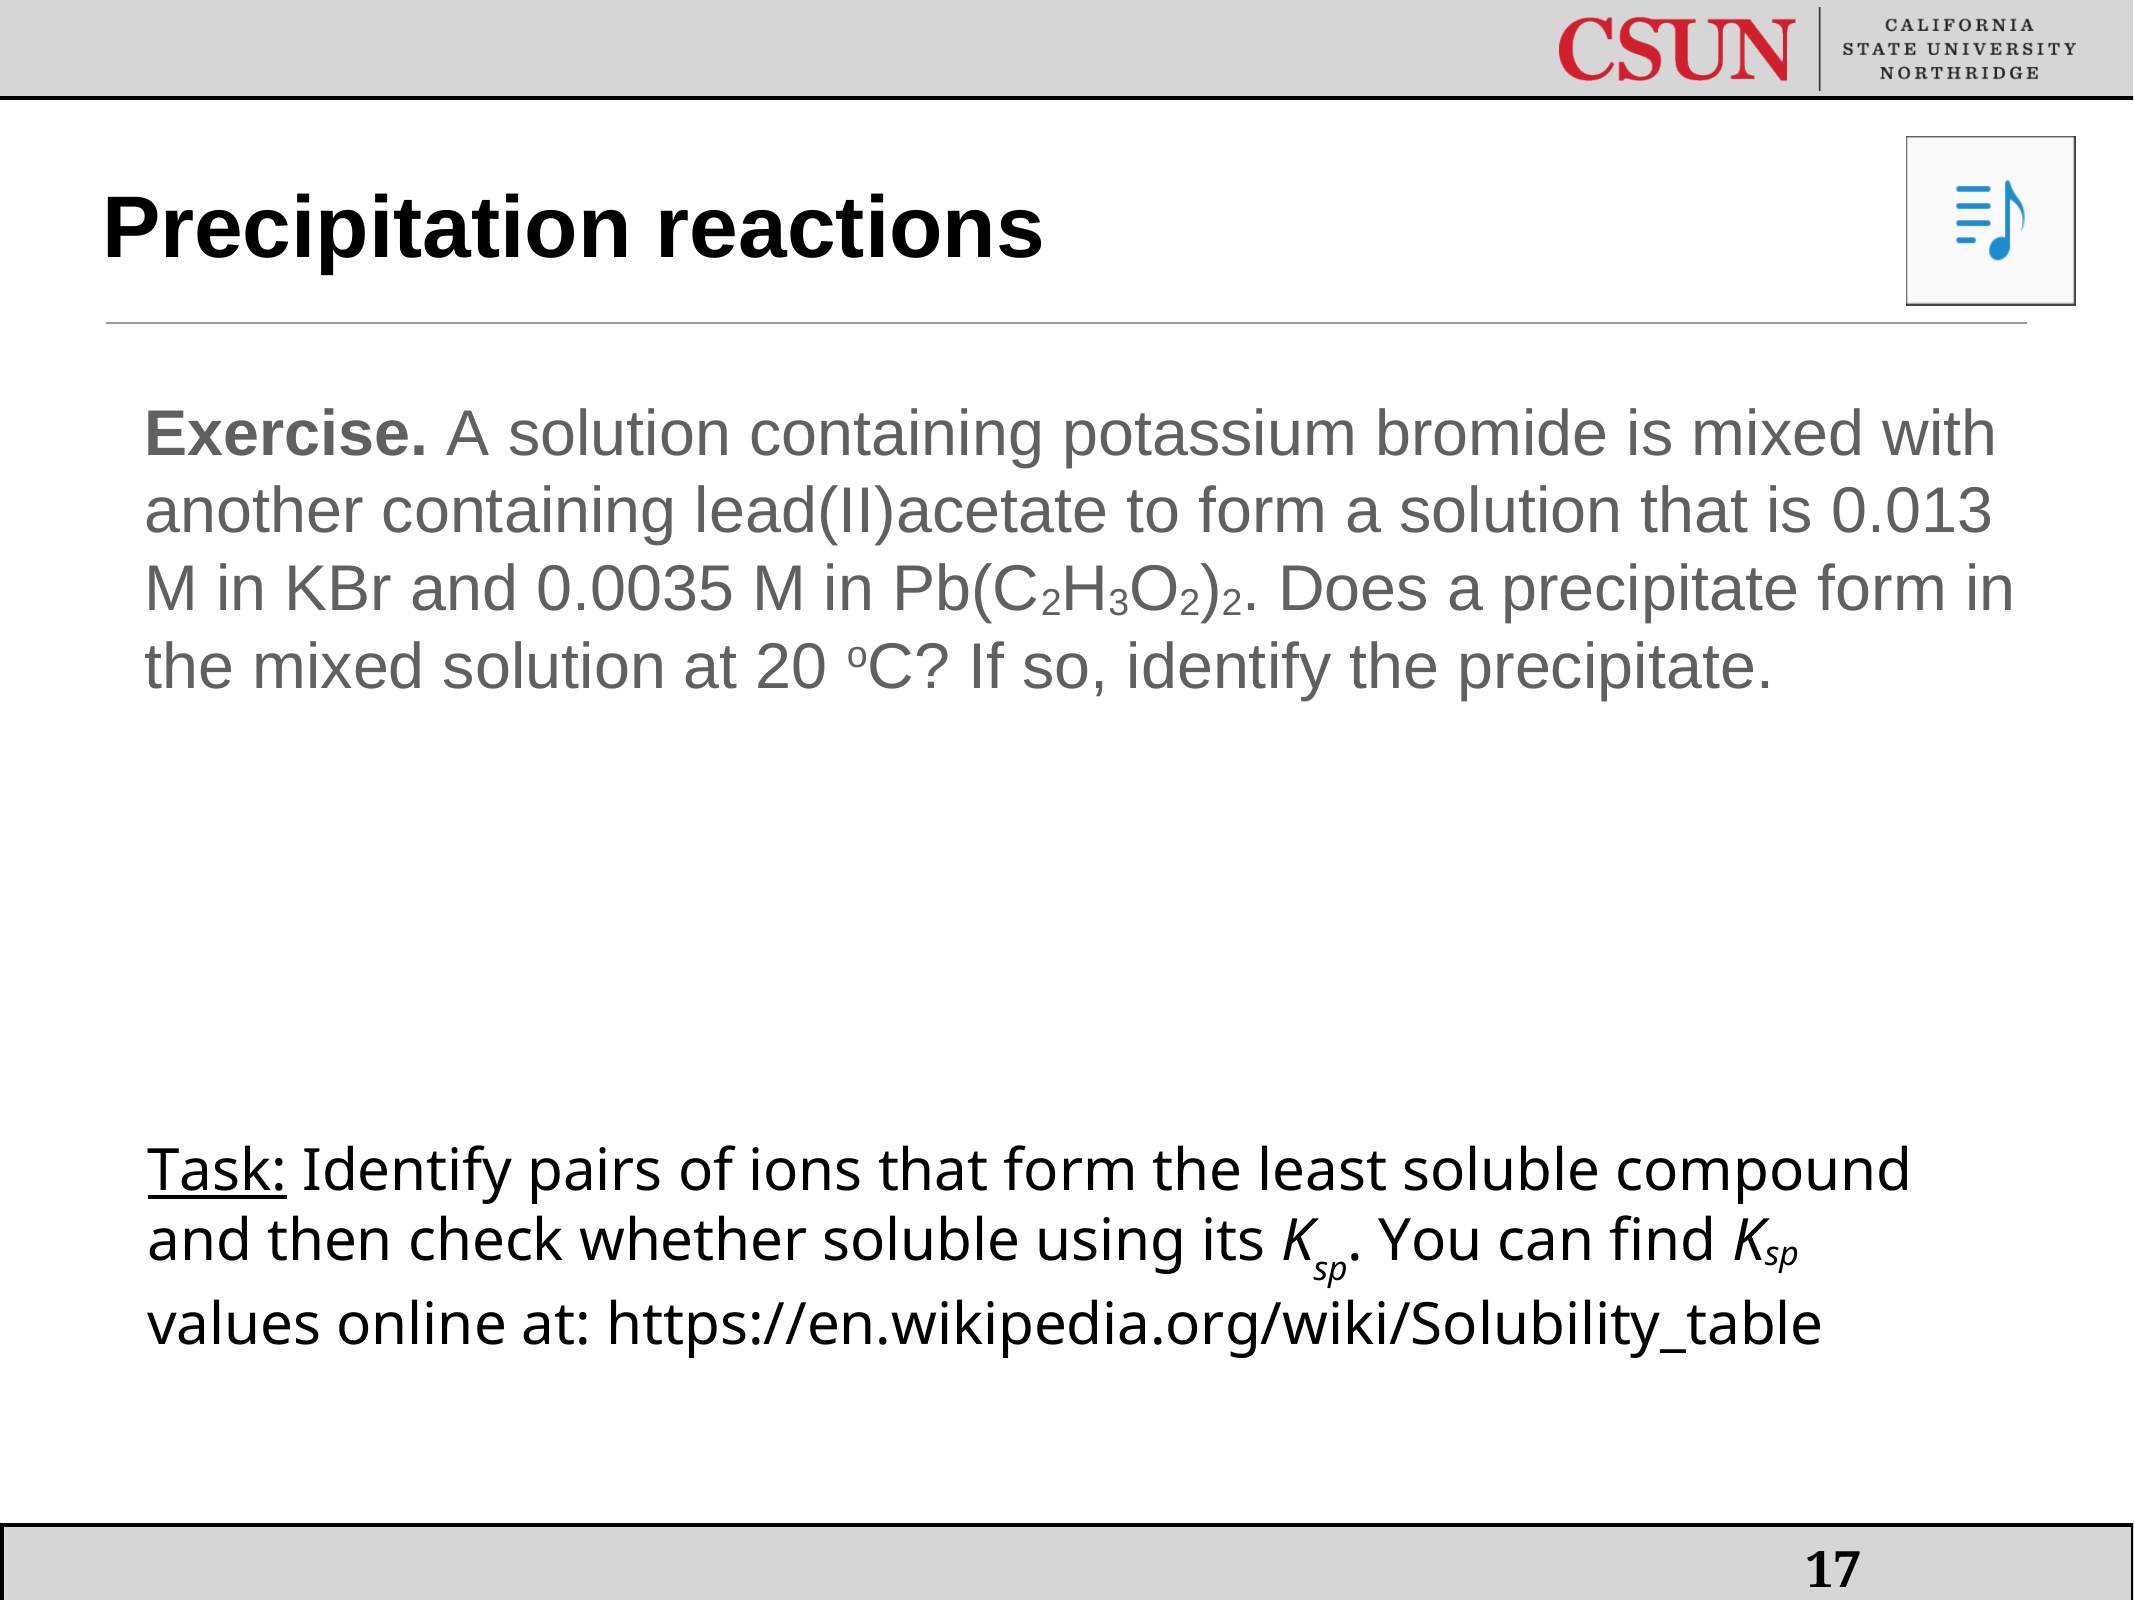

# Precipitation reactions
Exercise. A solution containing potassium bromide is mixed with another containing lead(II)acetate to form a solution that is 0.013 M in KBr and 0.0035 M in Pb(C2H3O2)2. Does a precipitate form in the mixed solution at 20 oC? If so, identify the precipitate.
Task: Identify pairs of ions that form the least soluble compound
and then check whether soluble using its Ksp. You can find Ksp
values online at: https://en.wikipedia.org/wiki/Solubility_table
17